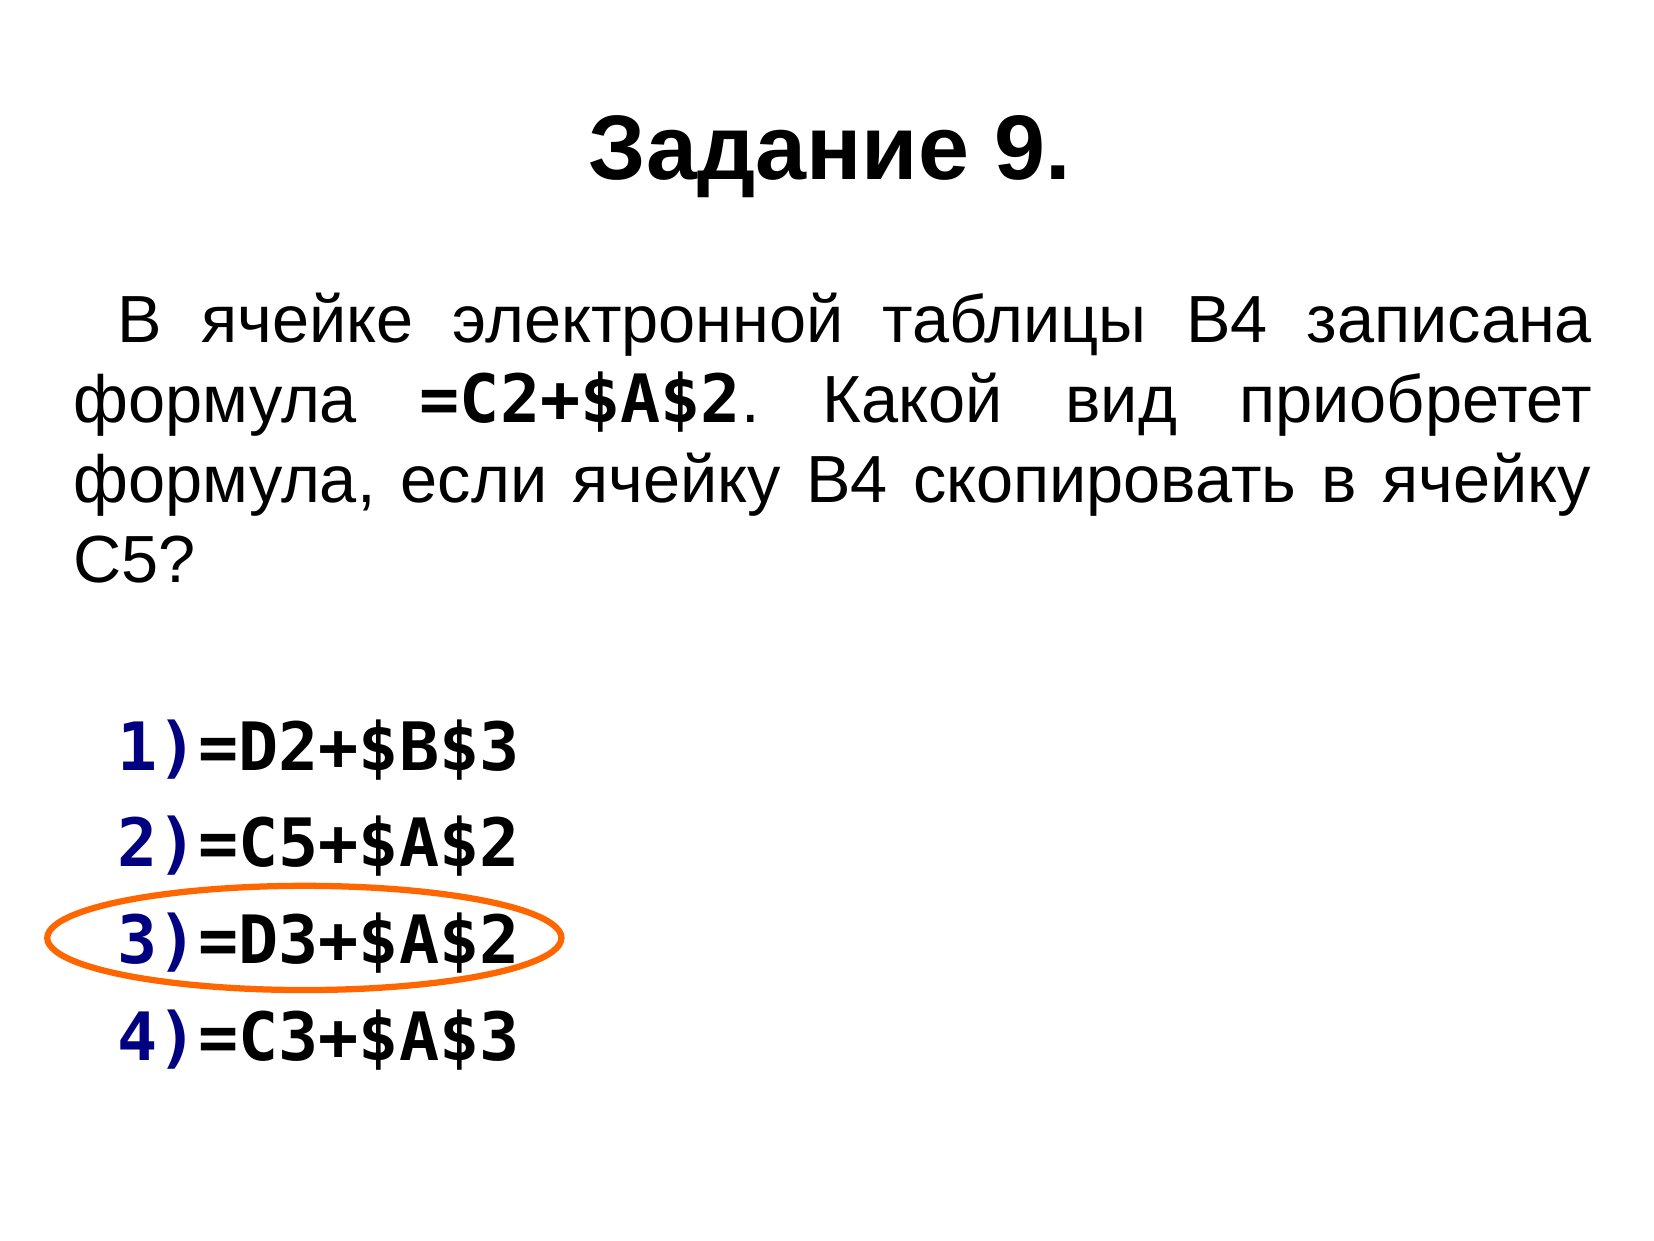

# Задание 9.
В ячейке электронной таблицы В4 записана формула =С2+$A$2. Какой вид приобретет формула, если ячейку В4 скопировать в ячейку С5?
=D2+$В$3
=С5+$A$2
=D3+$A$2
=СЗ+$А$3